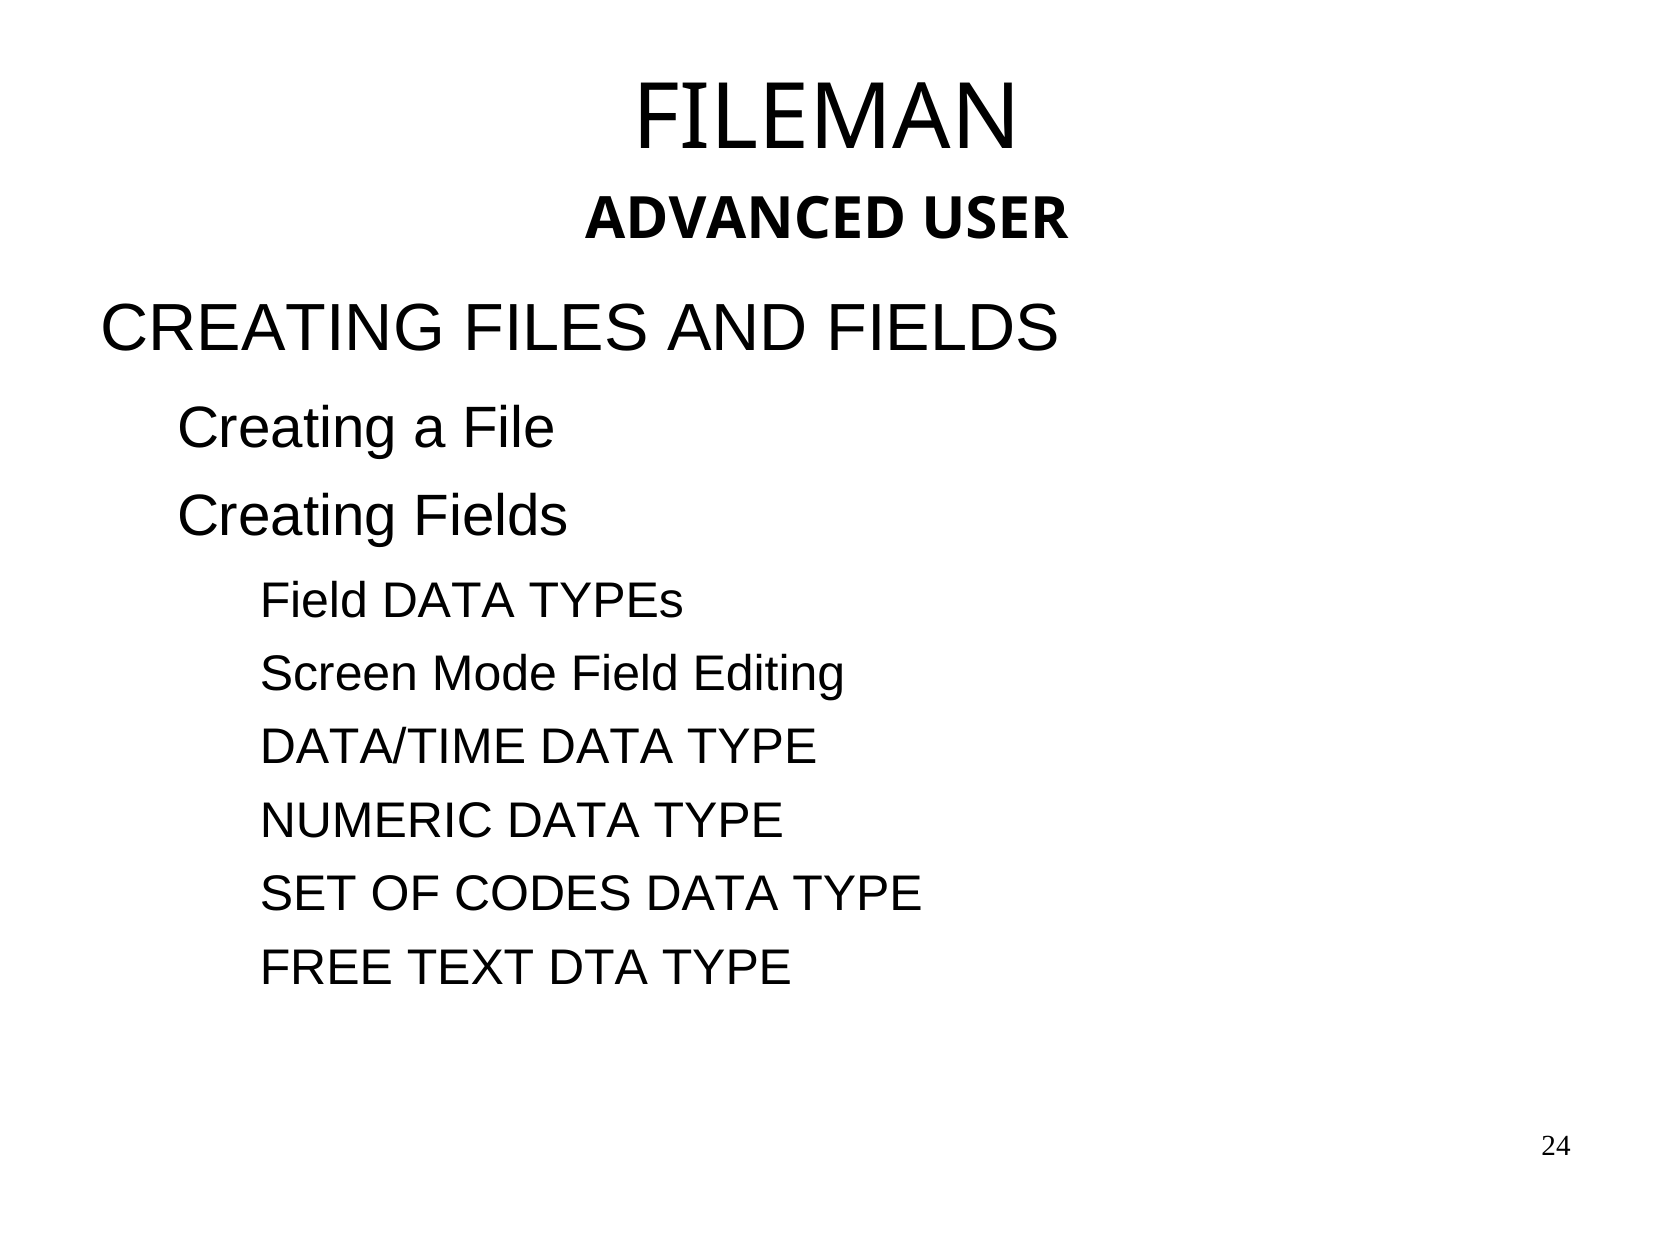

# FILEMAN ADVANCED USER
CREATING FILES AND FIELDS
Creating a File
Creating Fields
Field DATA TYPEs
Screen Mode Field Editing
DATA/TIME DATA TYPE
NUMERIC DATA TYPE
SET OF CODES DATA TYPE
FREE TEXT DTA TYPE
24